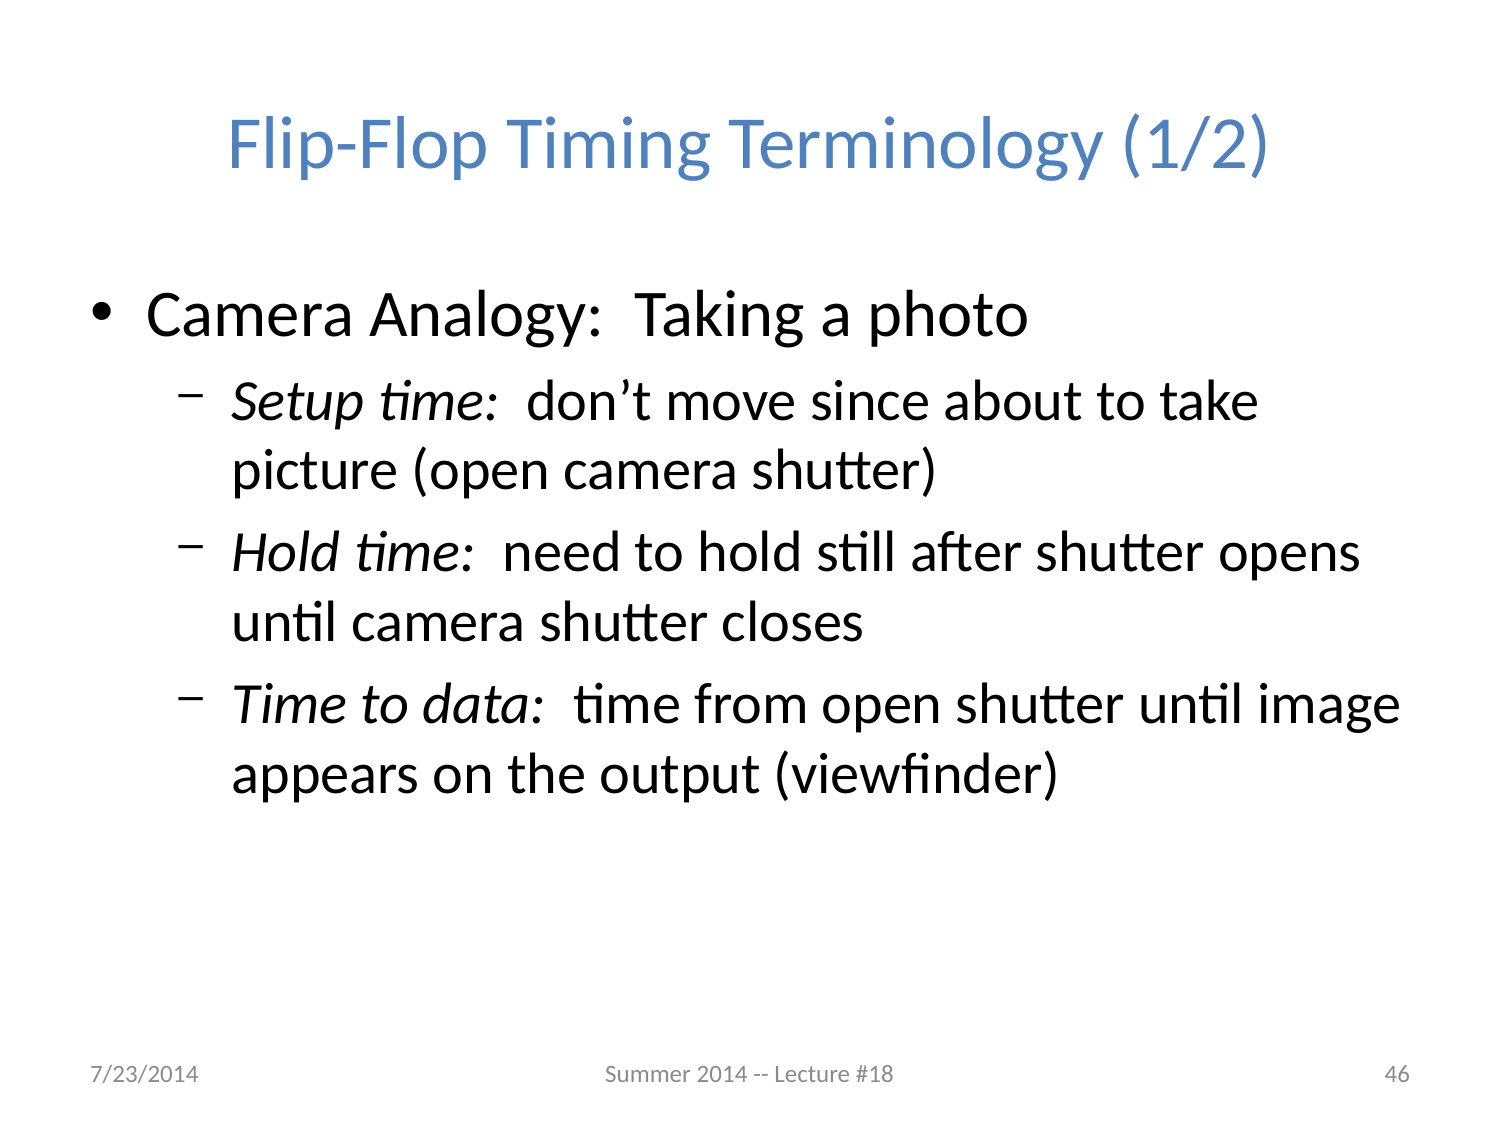

# Flip-Flop Timing Terminology (1/2)
Camera Analogy: Taking a photo
Setup time: don’t move since about to take picture (open camera shutter)
Hold time: need to hold still after shutter opens until camera shutter closes
Time to data: time from open shutter until image appears on the output (viewfinder)
7/23/2014
Summer 2014 -- Lecture #18